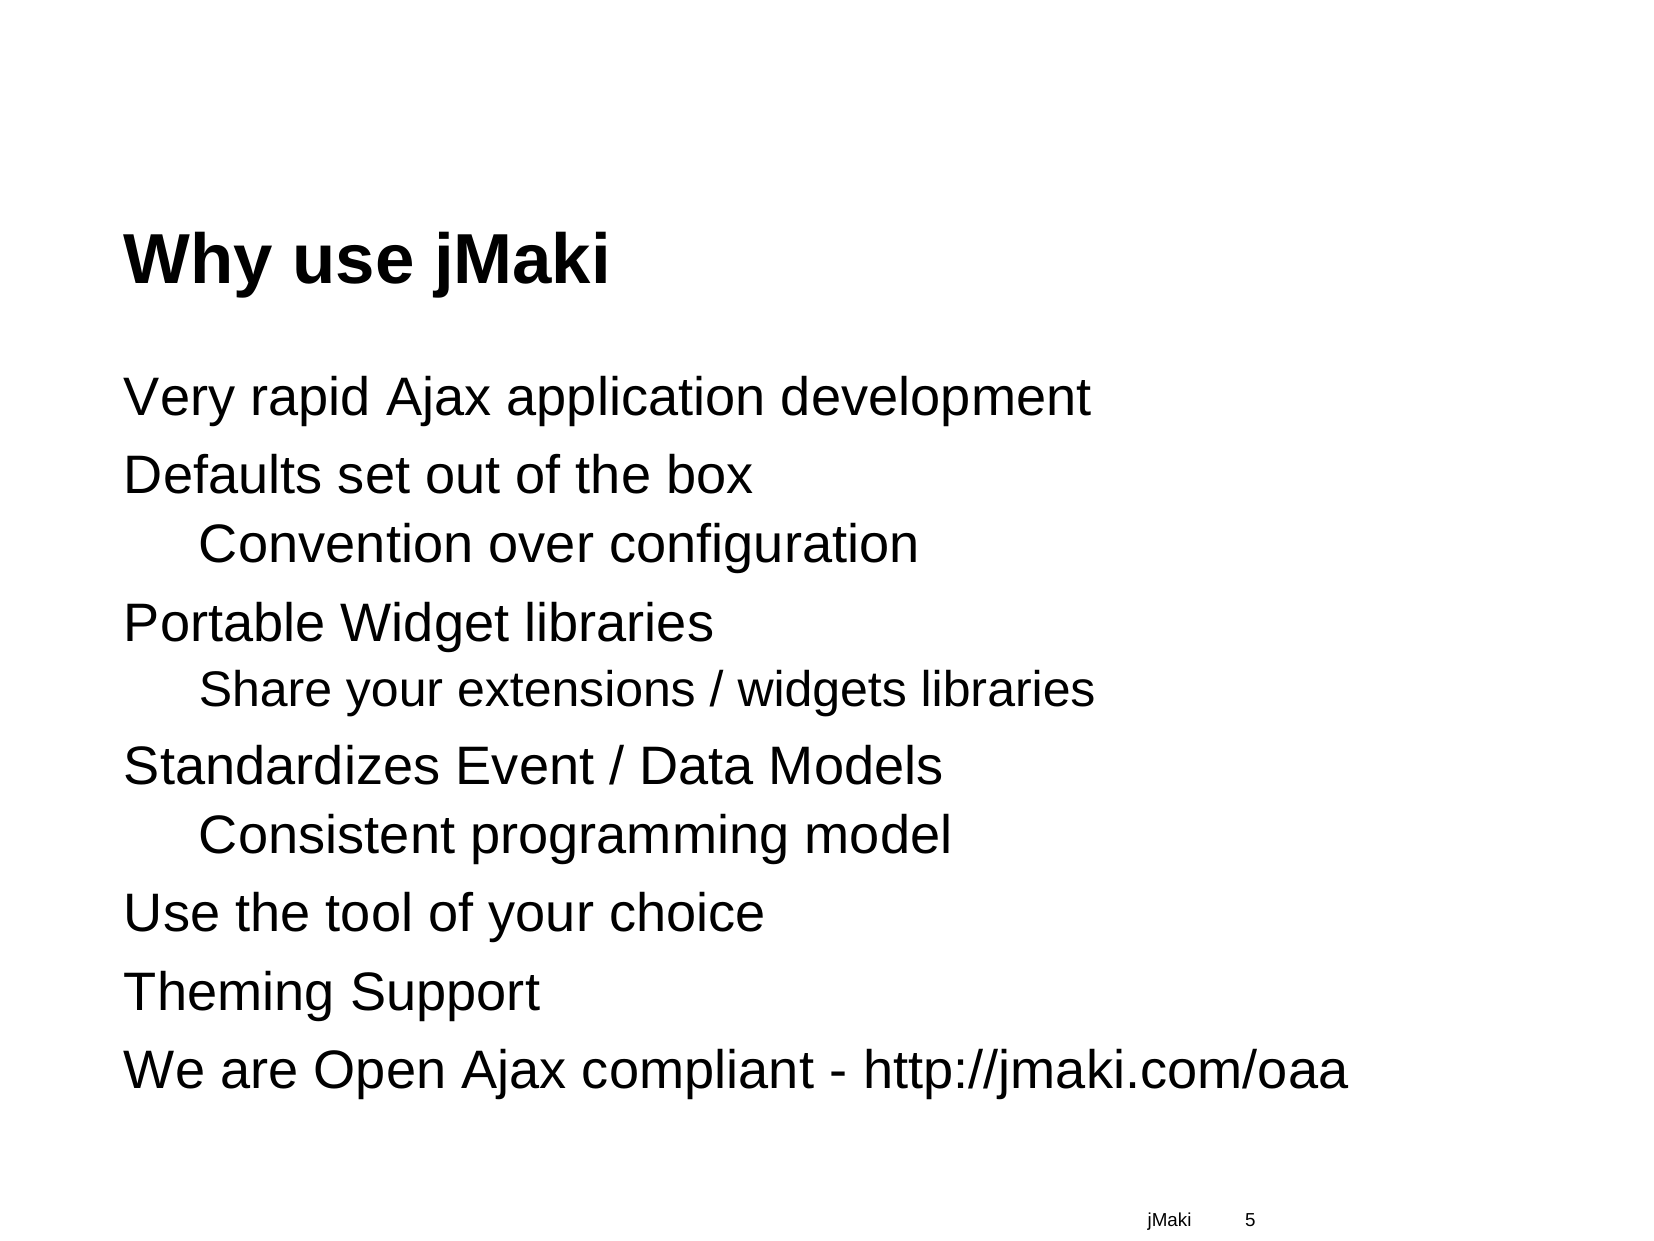

Why use jMaki
# Very rapid Ajax application development
Defaults set out of the box
Convention over configuration
Portable Widget libraries
Share your extensions / widgets libraries
Standardizes Event / Data Models
Consistent programming model
Use the tool of your choice
Theming Support
We are Open Ajax compliant - http://jmaki.com/oaa